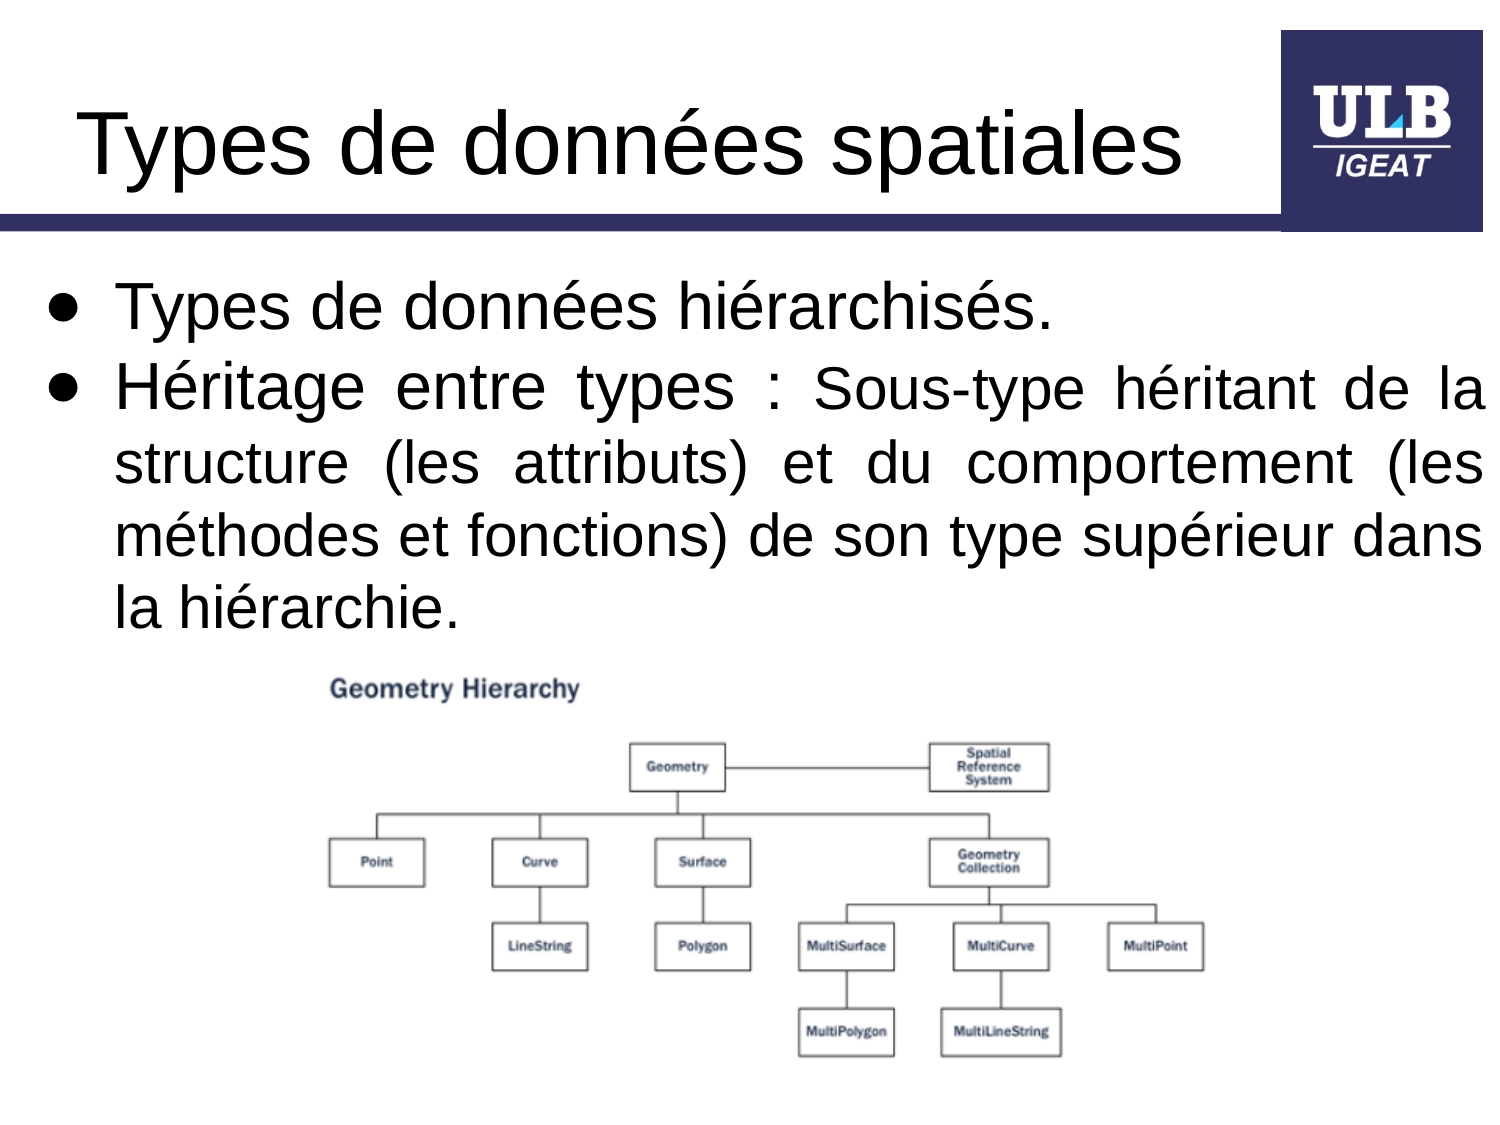

# Types de données spatiales
Types de données hiérarchisés.
Héritage entre types : Sous-type héritant de la structure (les attributs) et du comportement (les méthodes et fonctions) de son type supérieur dans la hiérarchie.